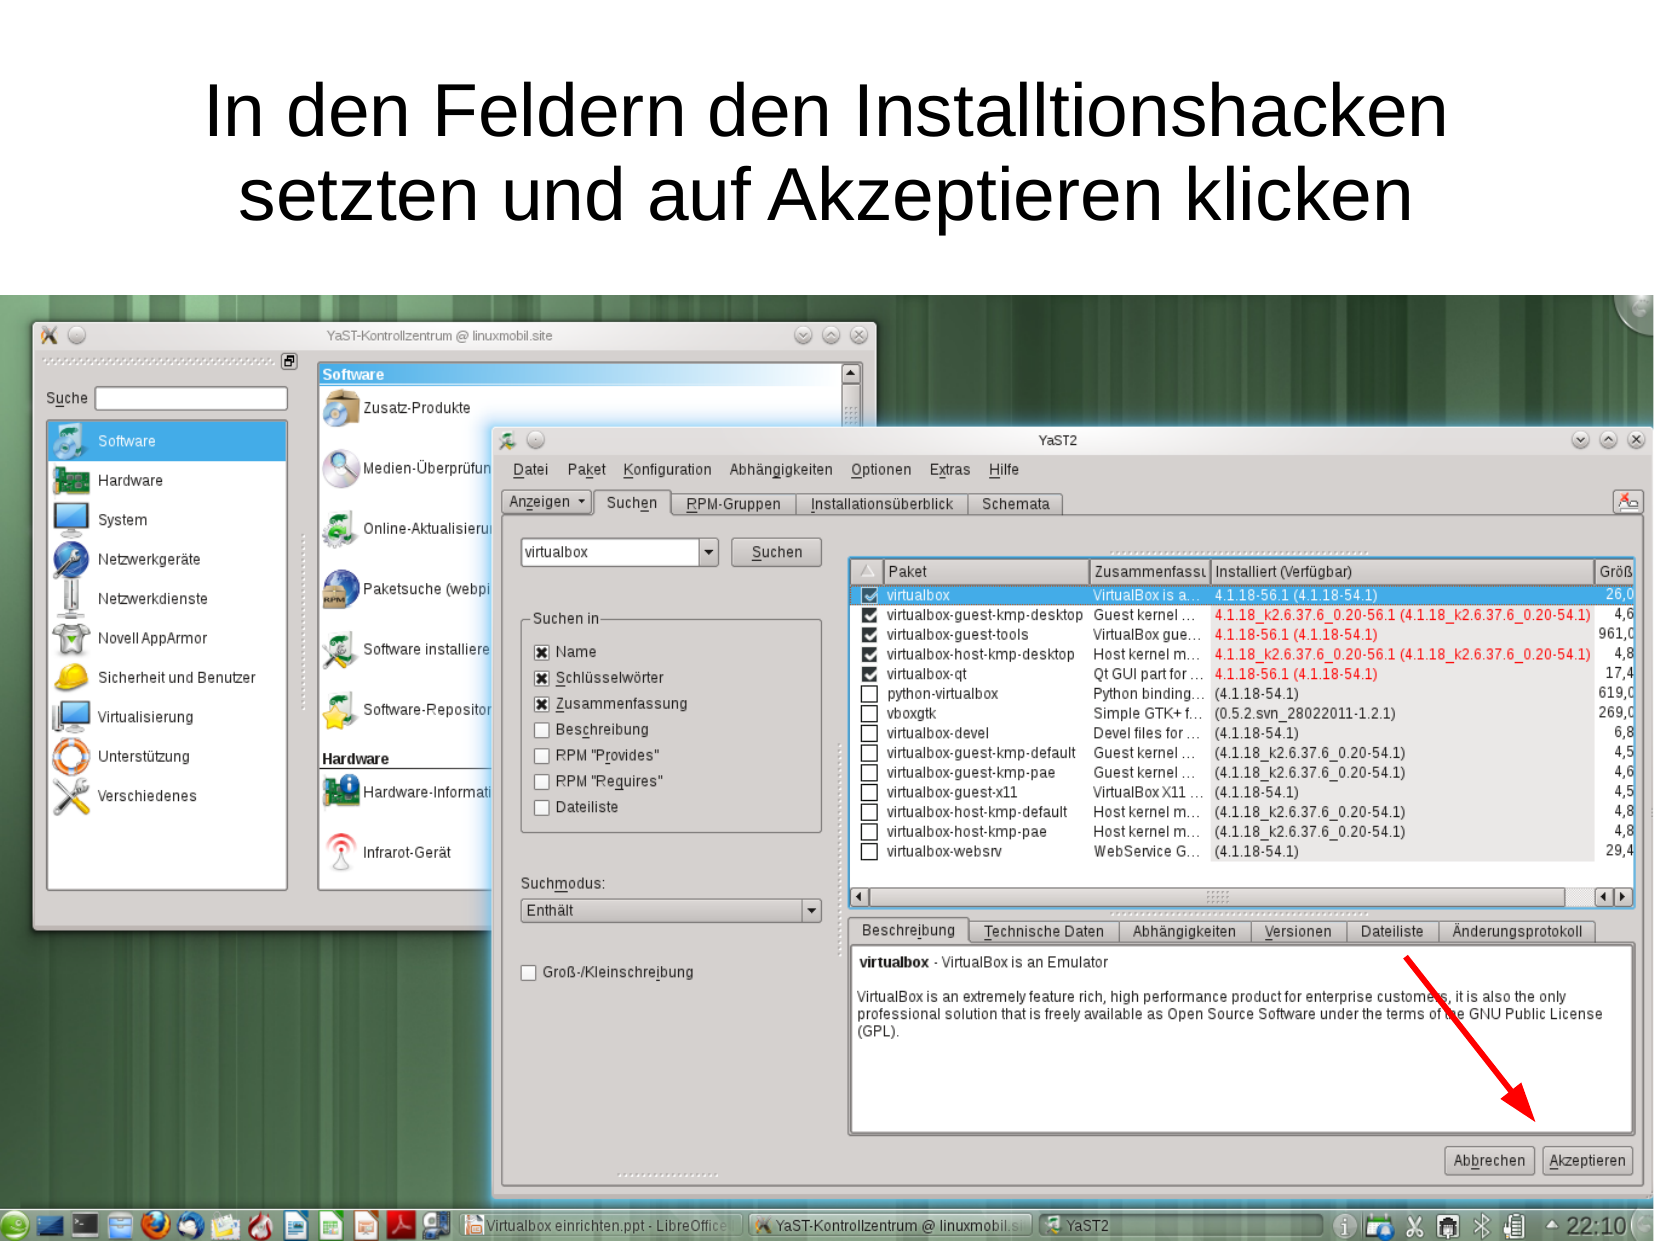

# In den Feldern den Installtionshacken setzten und auf Akzeptieren klicken